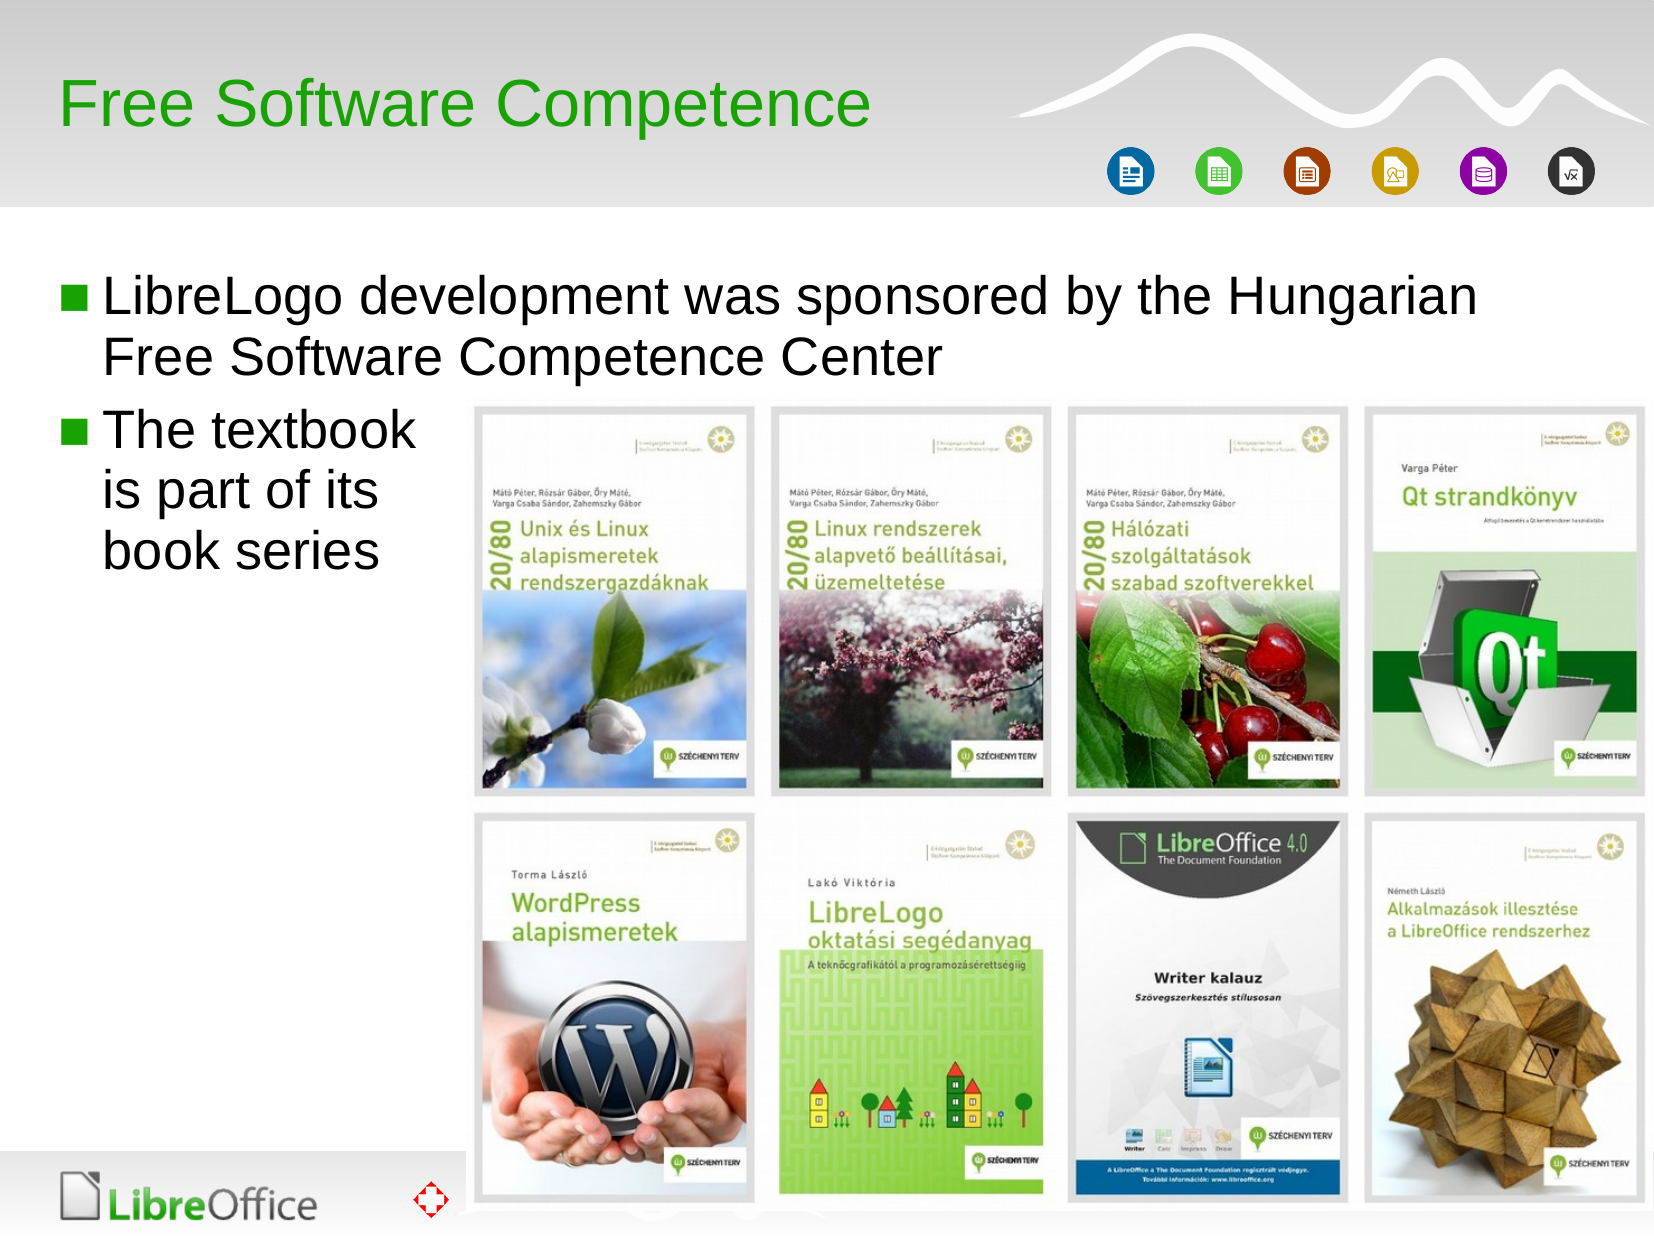

# Free Software Competence
LibreLogo development was sponsored by the Hungarian Free Software Competence Center
The textbook
is part of its
book series